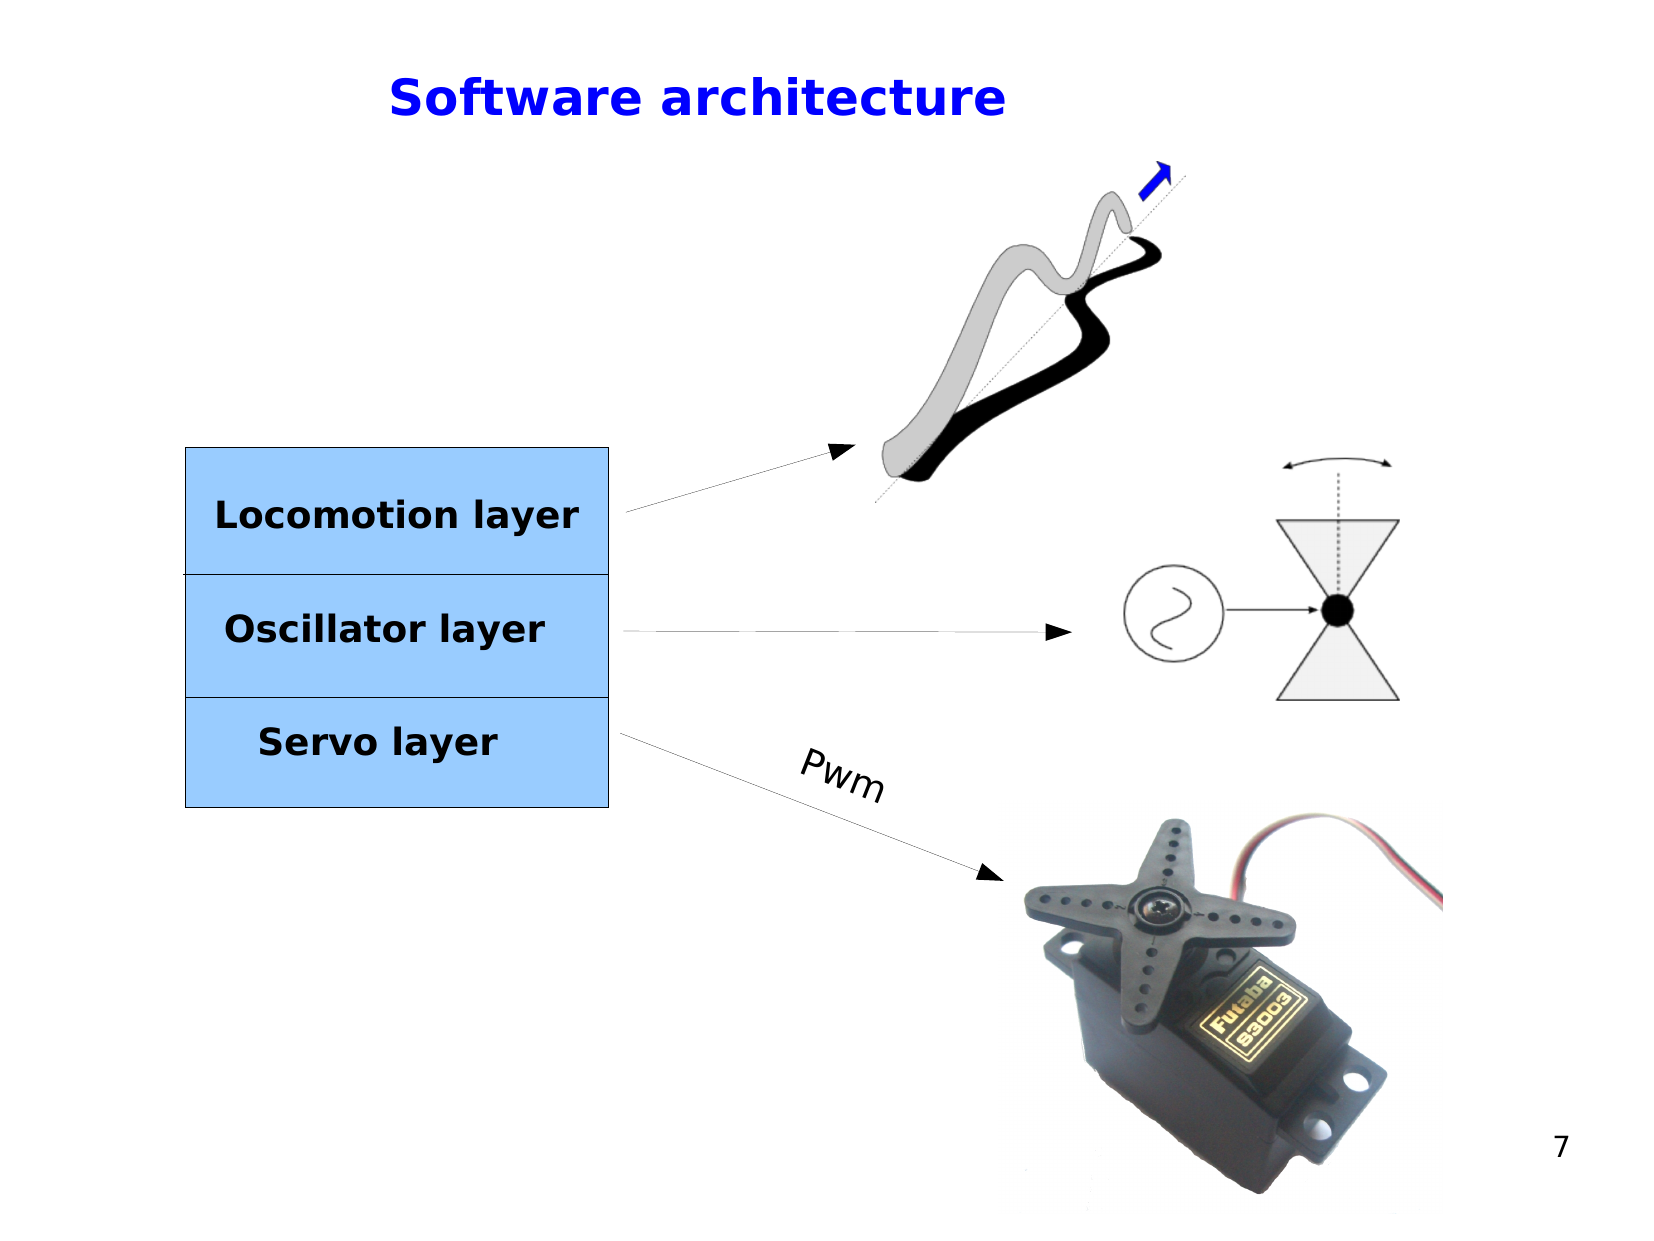

Software architecture
Locomotion layer
Oscillator layer
Servo layer
Pwm
7